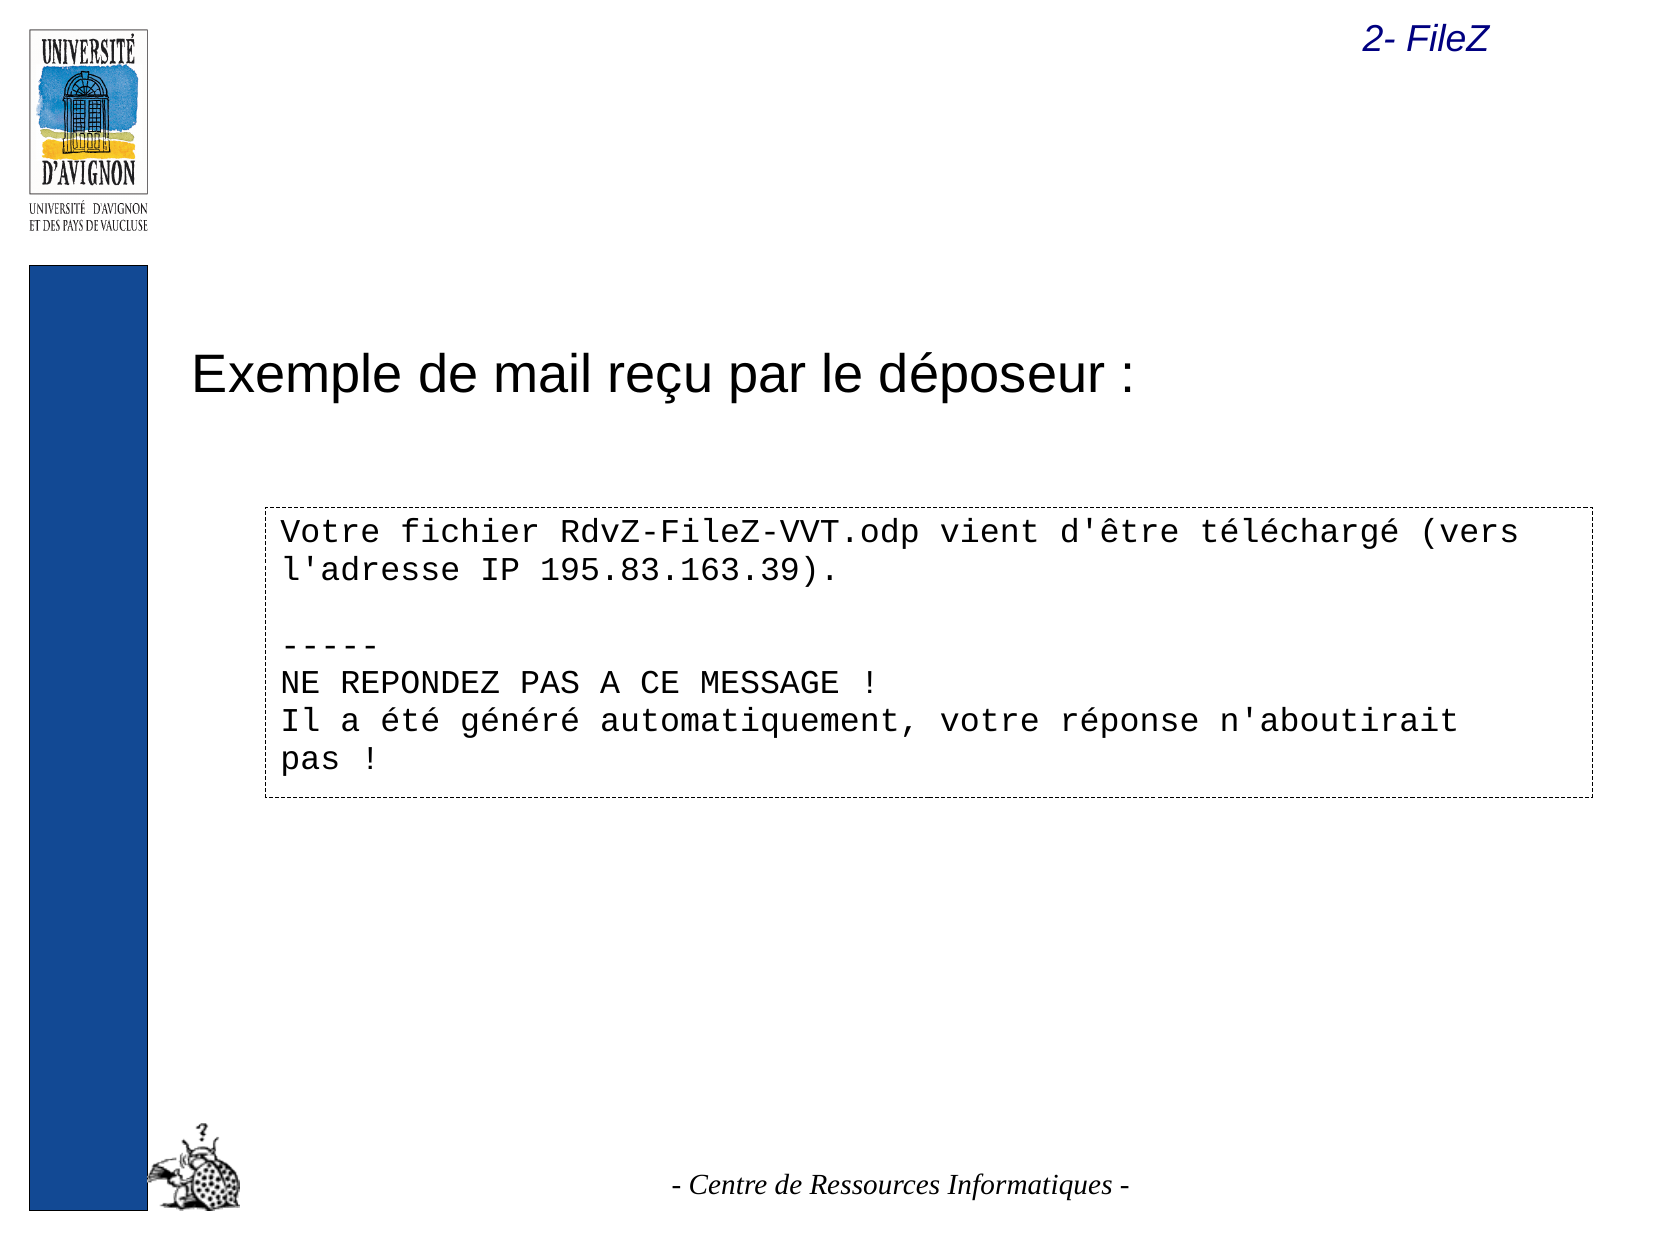

2- FileZ
Exemple de mail reçu par le déposeur :
Votre fichier RdvZ-FileZ-VVT.odp vient d'être téléchargé (vers l'adresse IP 195.83.163.39).
-----
NE REPONDEZ PAS A CE MESSAGE !
Il a été généré automatiquement, votre réponse n'aboutirait pas !
 - Centre de Ressources Informatiques -